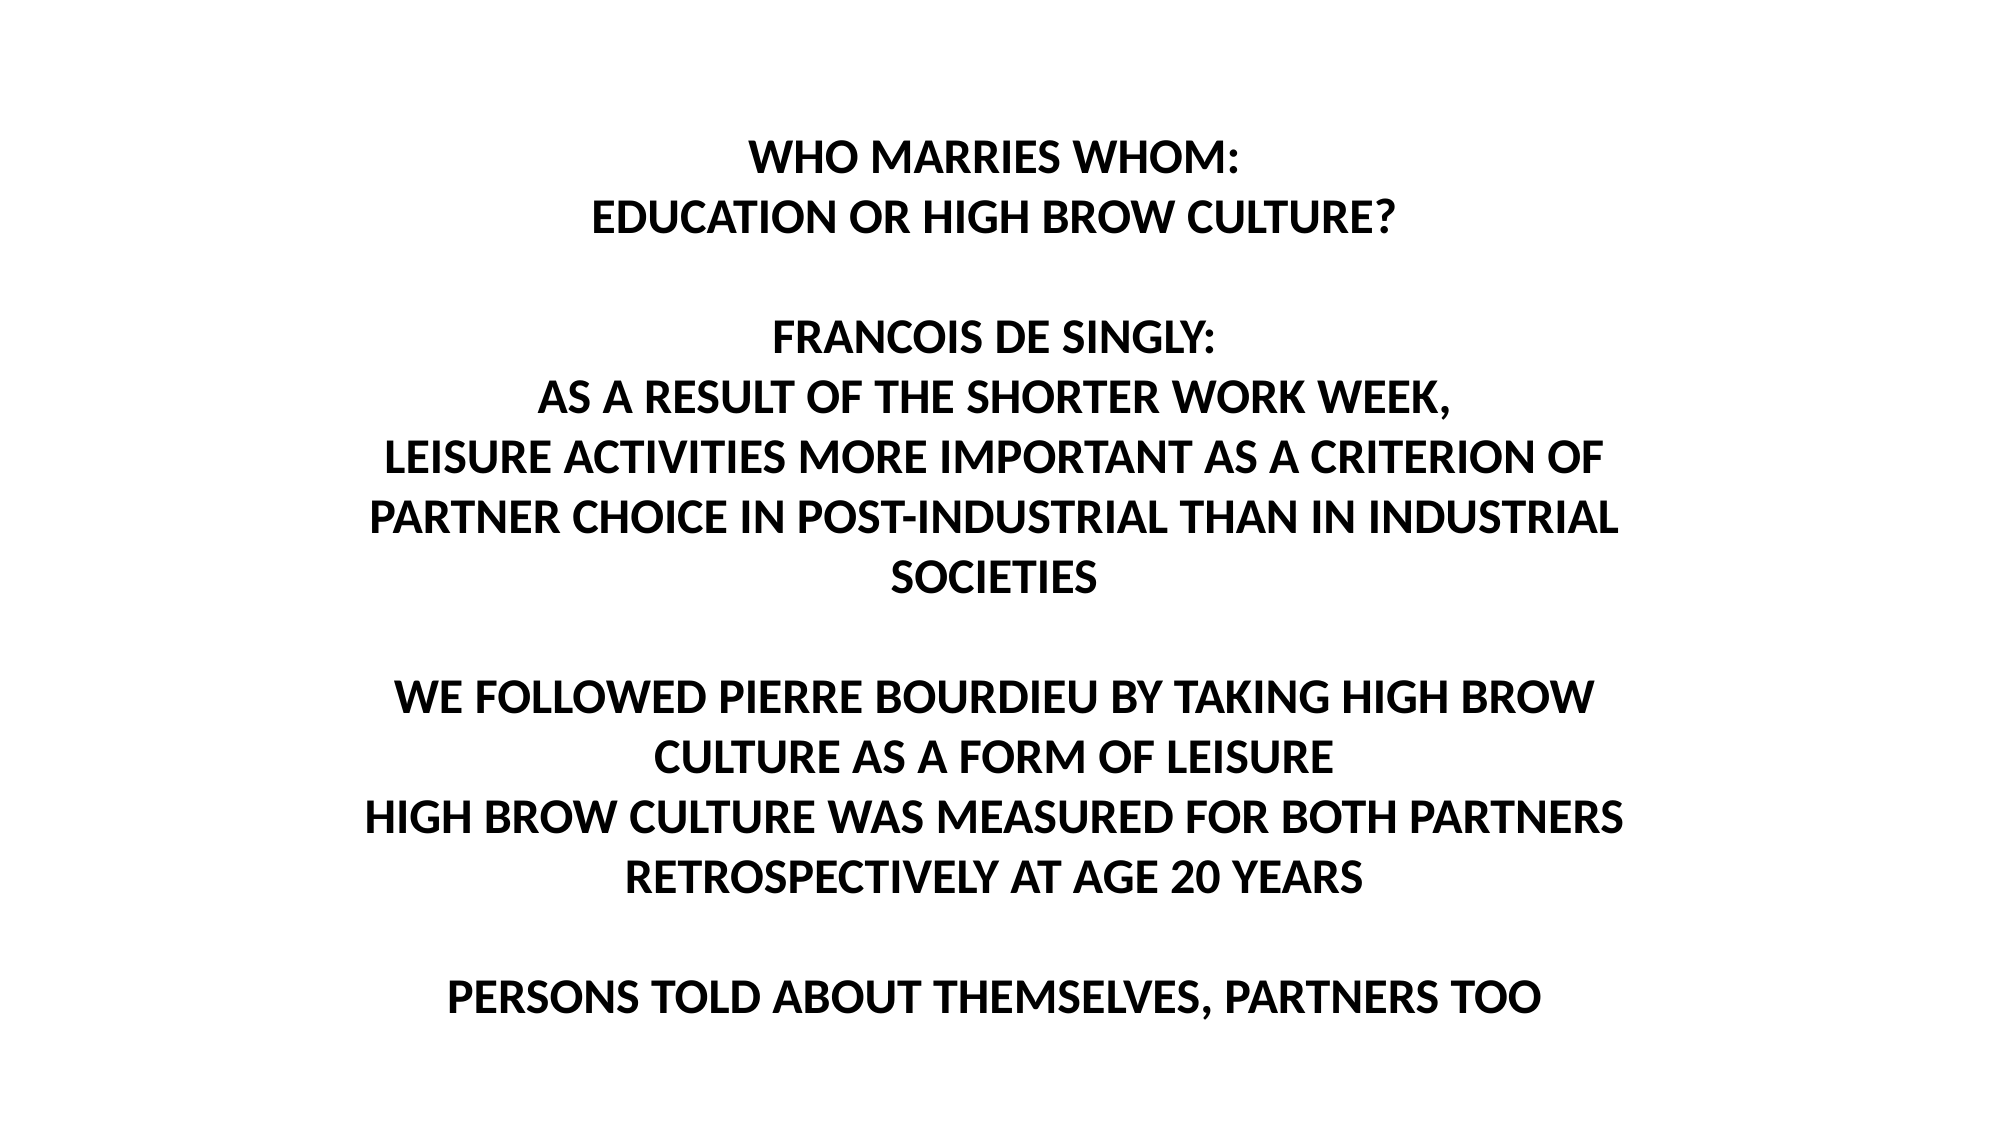

WHO MARRIES WHOM:
EDUCATION OR HIGH BROW CULTURE?
FRANCOIS DE SINGLY:
AS A RESULT OF THE SHORTER WORK WEEK,
LEISURE ACTIVITIES MORE IMPORTANT AS A CRITERION OF PARTNER CHOICE IN POST-INDUSTRIAL THAN IN INDUSTRIAL SOCIETIES
WE FOLLOWED PIERRE BOURDIEU BY TAKING HIGH BROW CULTURE AS A FORM OF LEISURE
HIGH BROW CULTURE WAS MEASURED FOR BOTH PARTNERS RETROSPECTIVELY AT AGE 20 YEARS
PERSONS TOLD ABOUT THEMSELVES, PARTNERS TOO